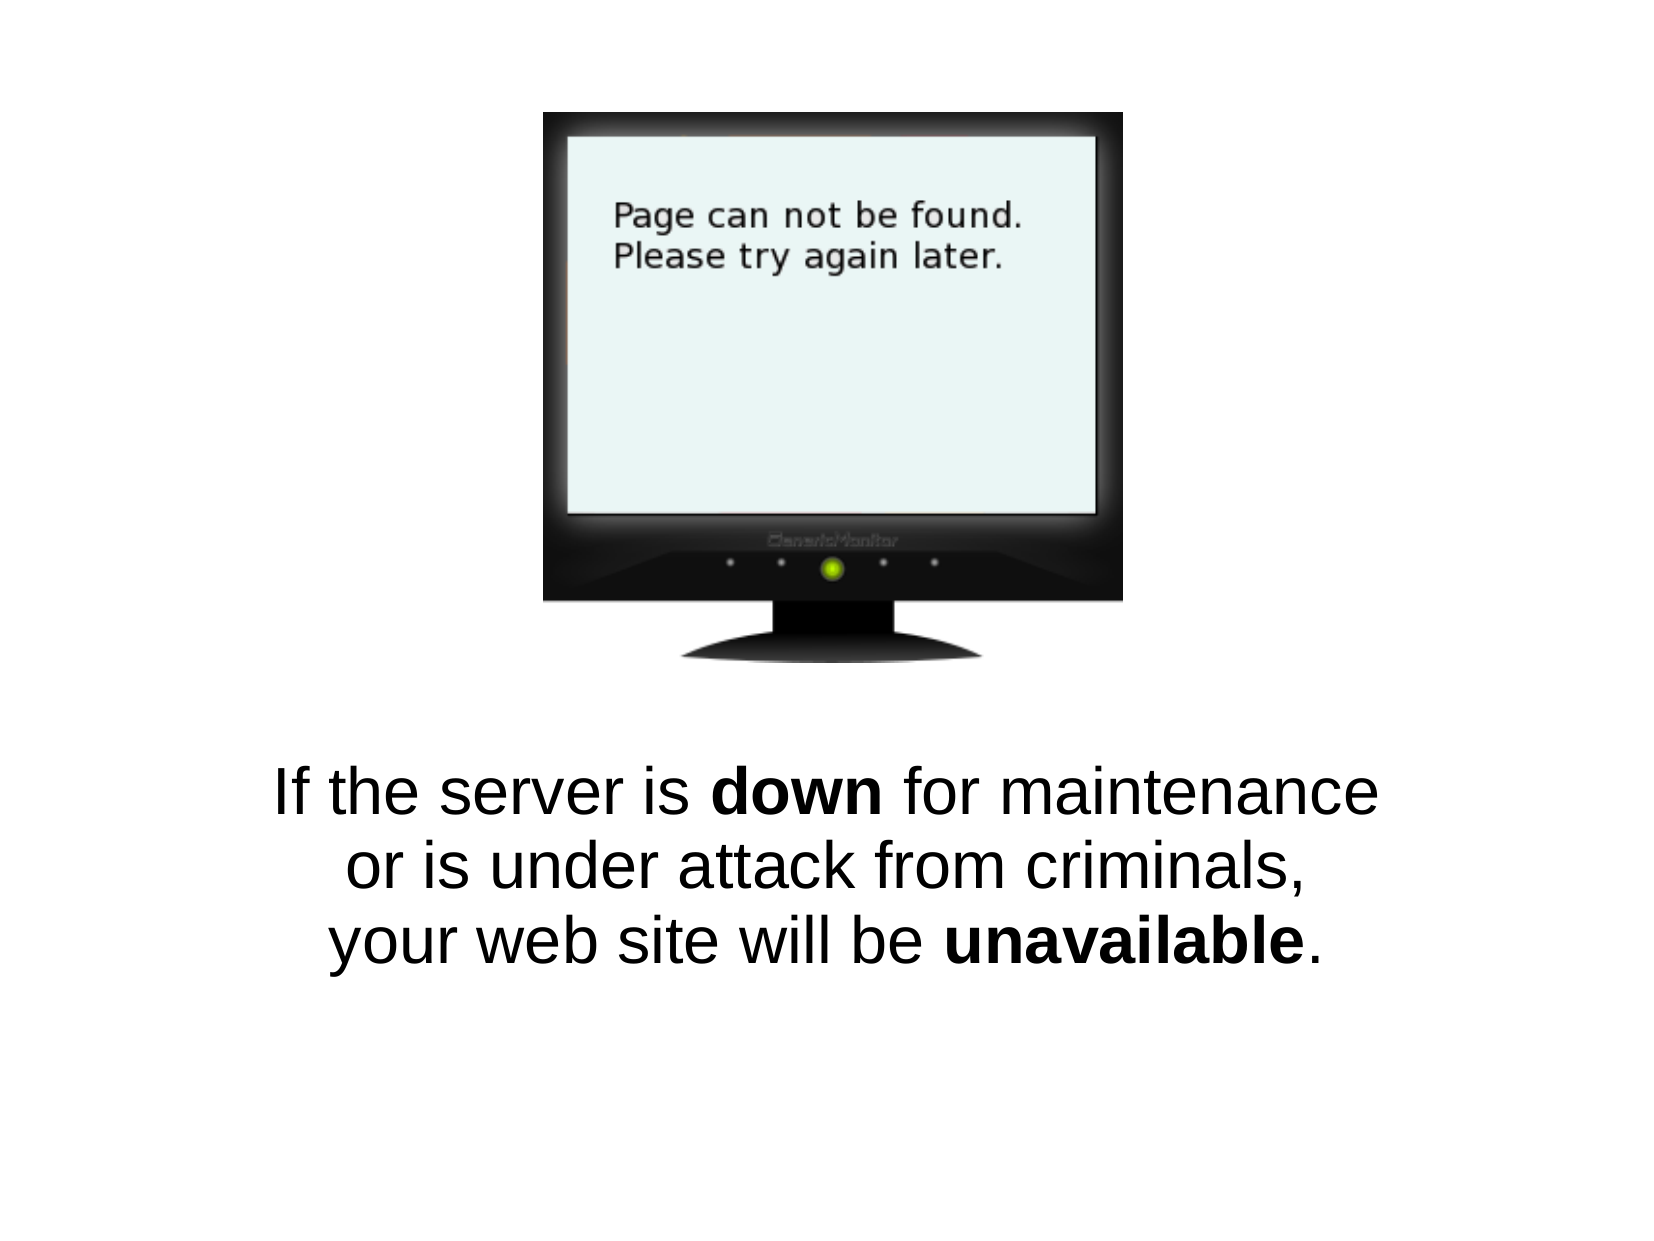

# If the server is down for maintenance
or is under attack from criminals,
your web site will be unavailable.